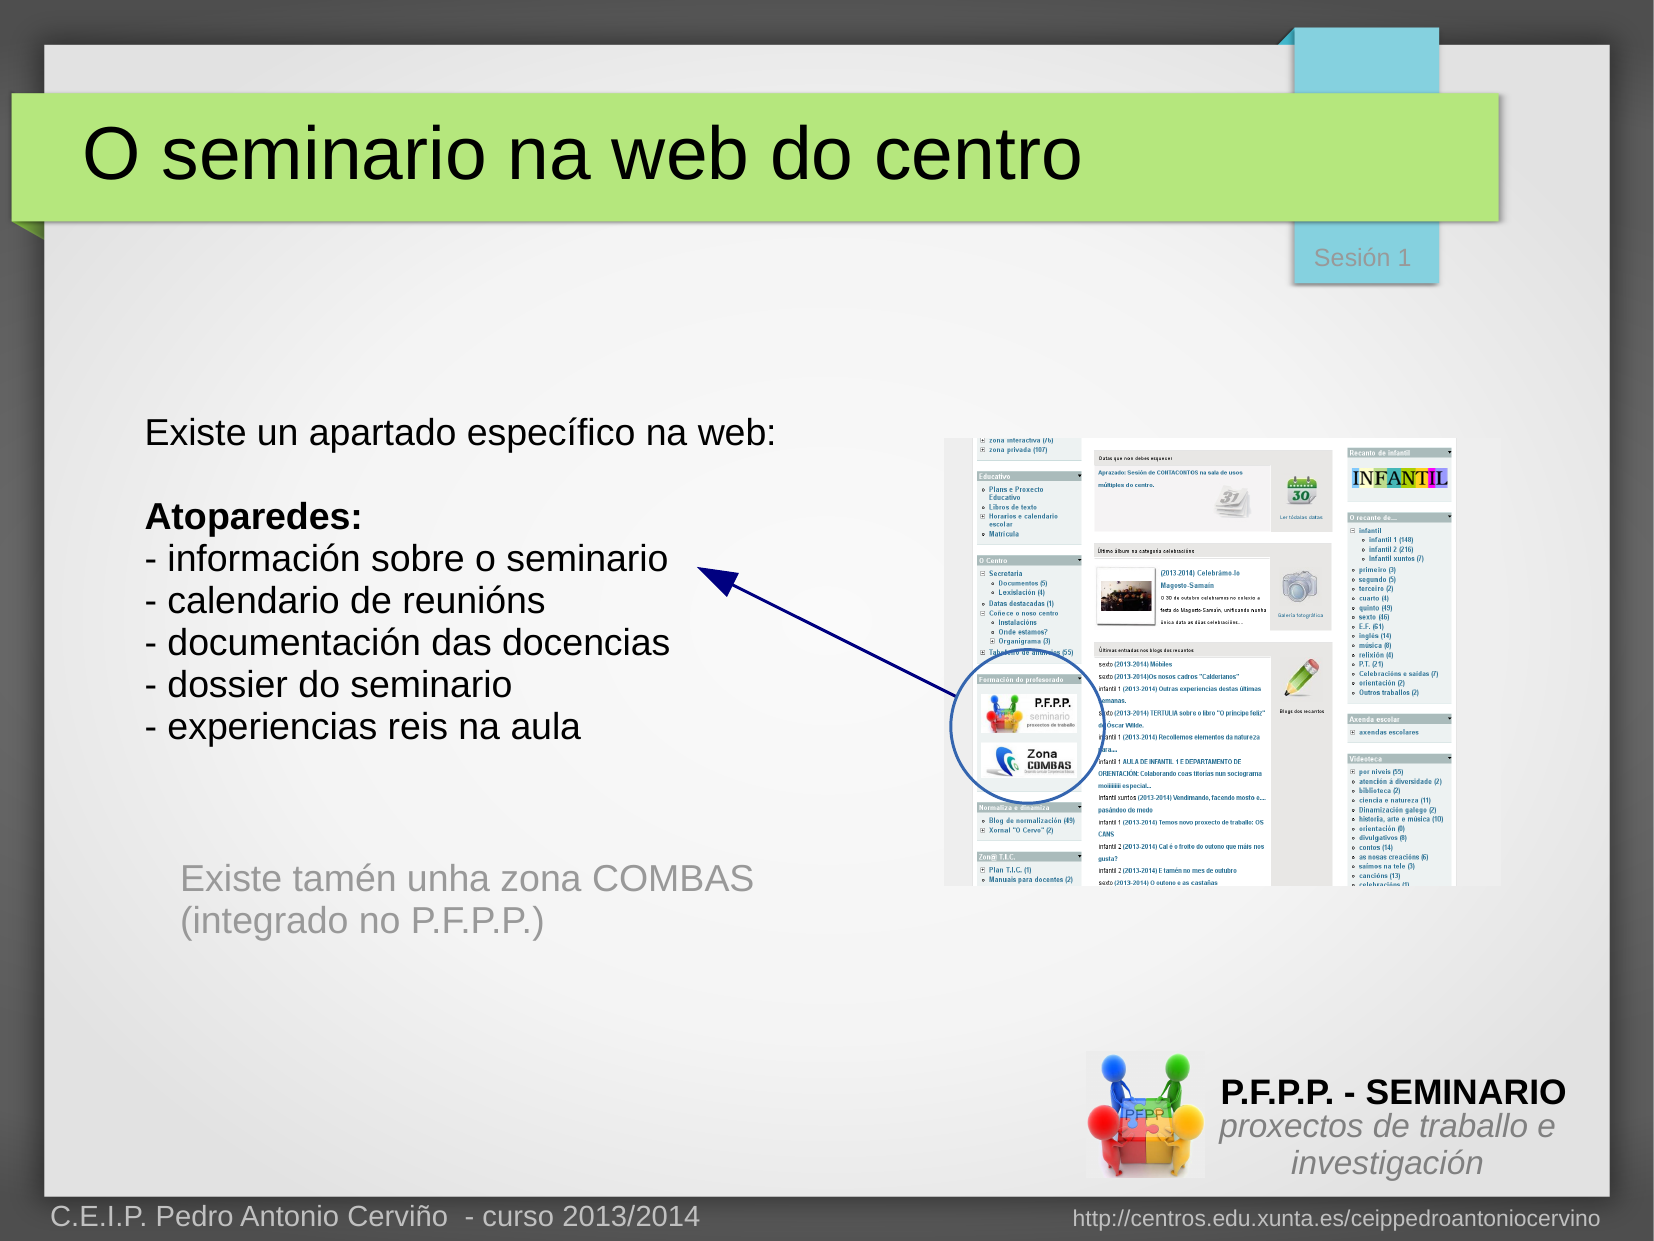

# O seminario na web do centro
Sesión 1
Existe un apartado específico na web:
Atoparedes:
- información sobre o seminario
- calendario de reunións
- documentación das docencias
- dossier do seminario
- experiencias reis na aula
Existe tamén unha zona COMBAS (integrado no P.F.P.P.)
P.F.P.P. - SEMINARIO
proxectos de traballo e investigación
C.E.I.P. Pedro Antonio Cerviño - curso 2013/2014 http://centros.edu.xunta.es/ceippedroantoniocervino